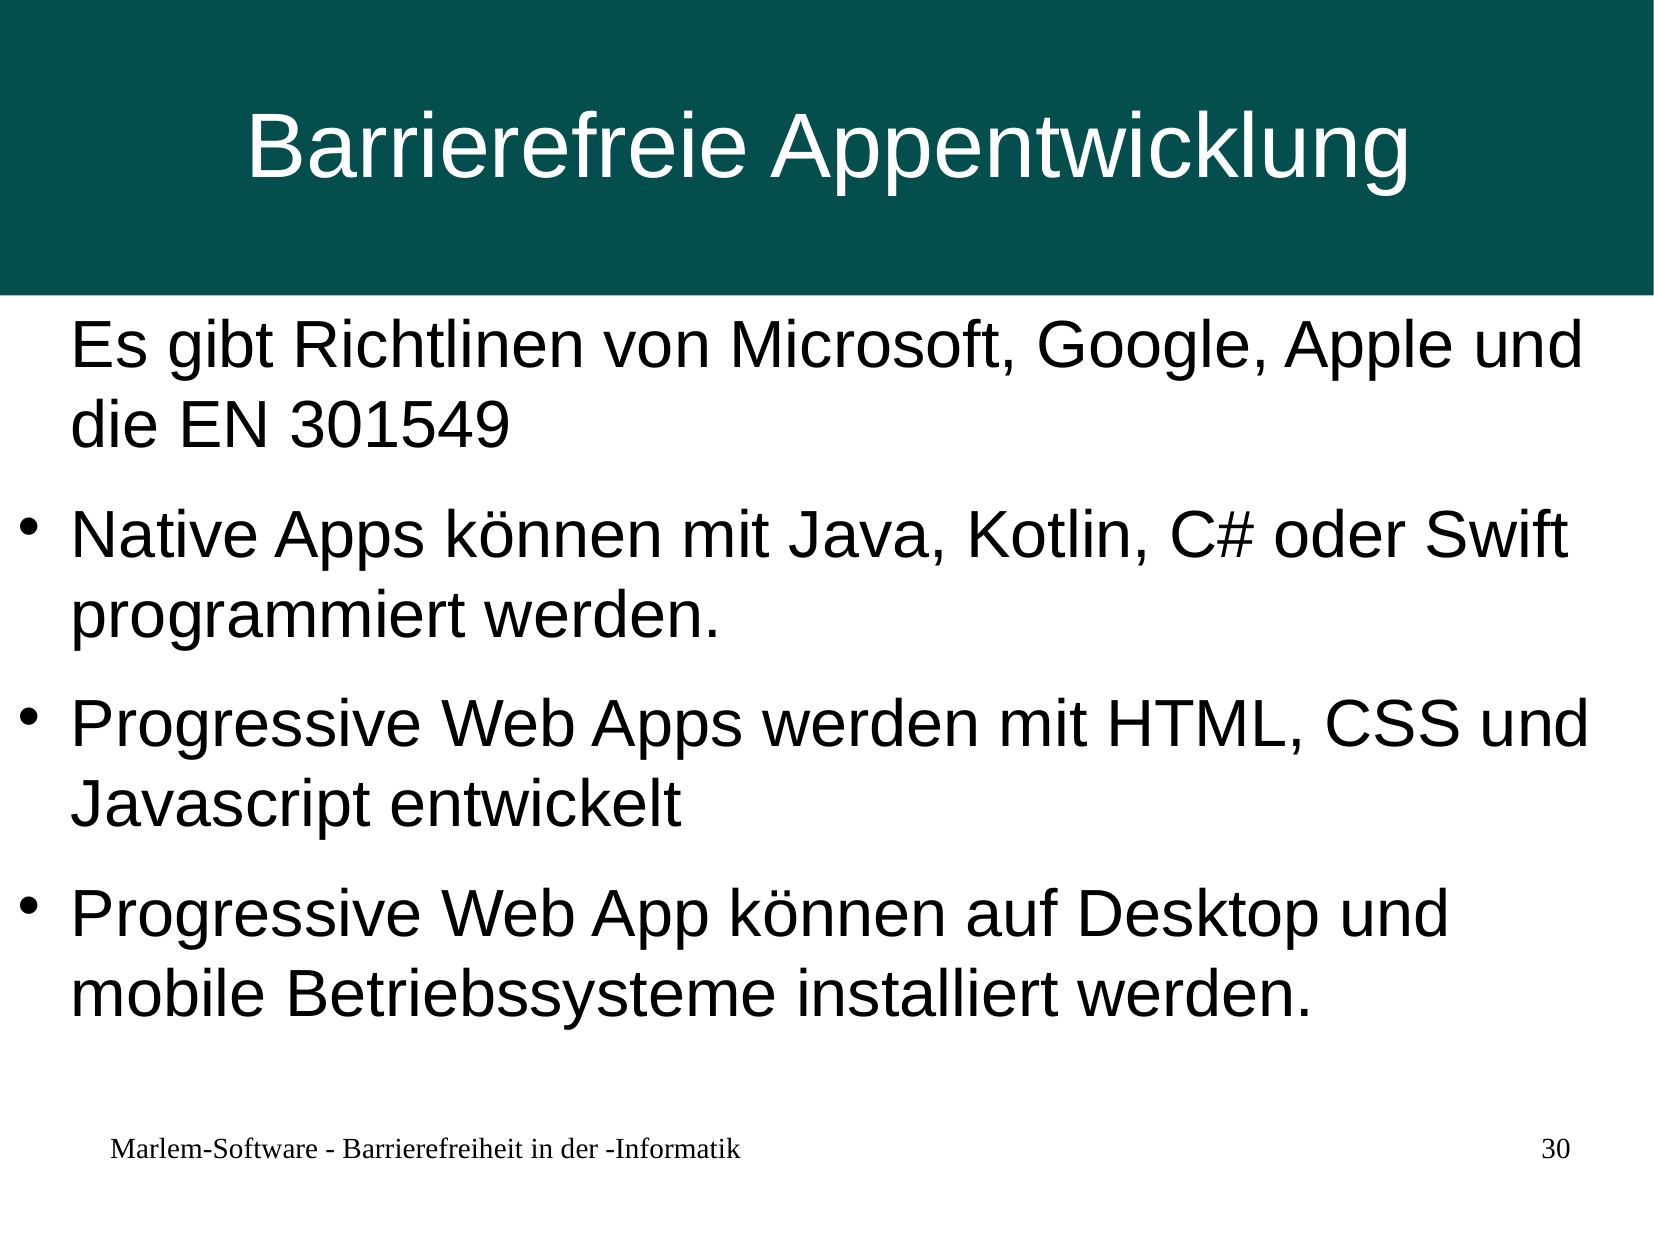

# Barrierefreie Appentwicklung
Es gibt Richtlinen von Microsoft, Google, Apple und die EN 301549
Native Apps können mit Java, Kotlin, C# oder Swift programmiert werden.
Progressive Web Apps werden mit HTML, CSS und Javascript entwickelt
Progressive Web App können auf Desktop und mobile Betriebssysteme installiert werden.
Marlem-Software - Barrierefreiheit in der -Informatik
30